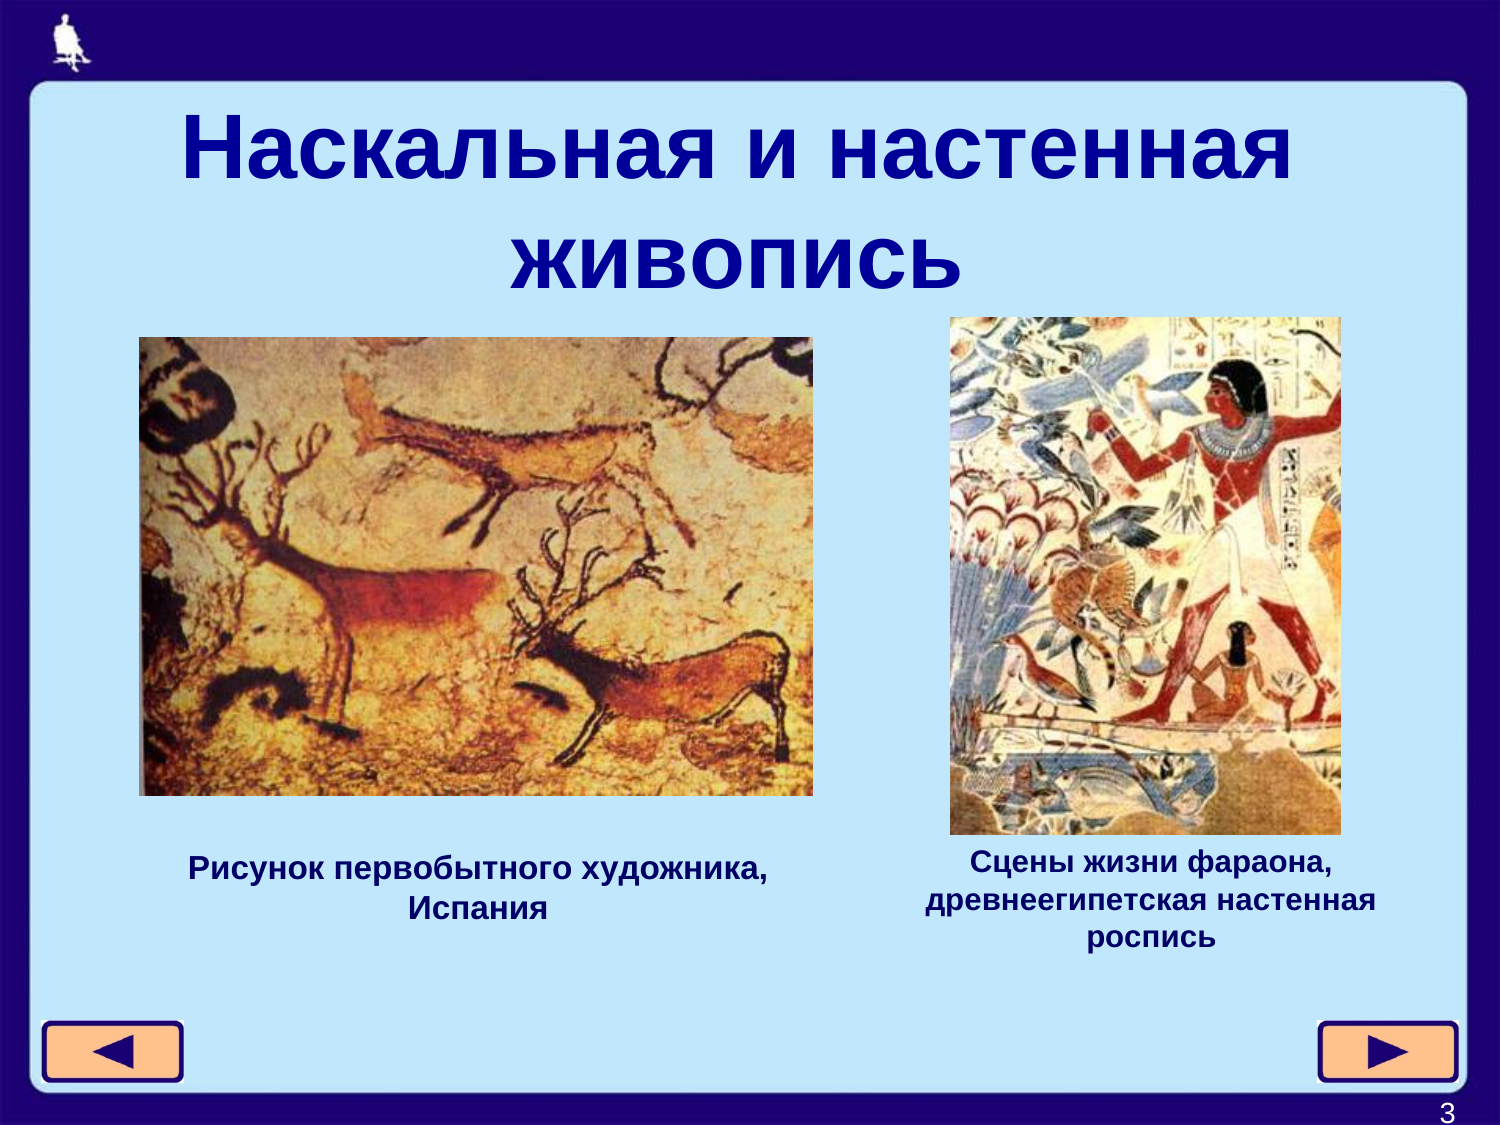

# Наскальная и настенная живопись
Сцены жизни фараона, древнеегипетская настенная роспись
Рисунок первобытного художника, Испания